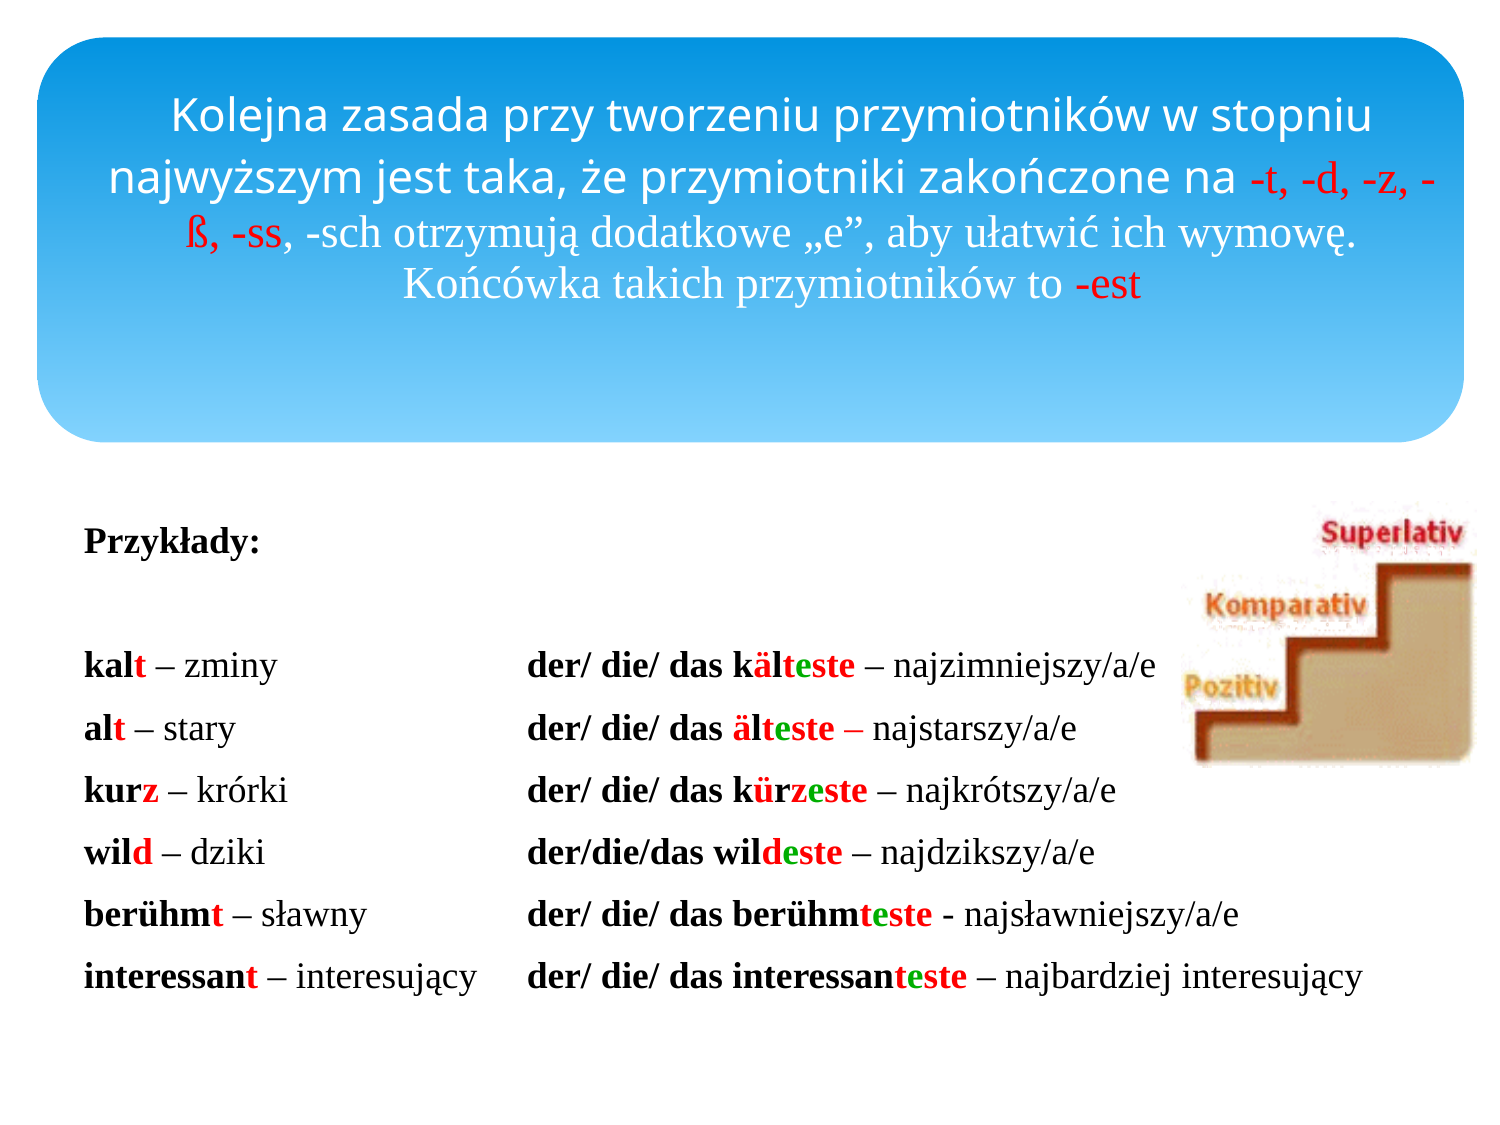

# Kolejna zasada przy tworzeniu przymiotników w stopniu najwyższym jest taka, że przymiotniki zakończone na -t, -d, -z, -ß, -ss, -sch otrzymują dodatkowe „e”, aby ułatwić ich wymowę. Końcówka takich przymiotników to -est
Przykłady:
kalt – zminy				der/ die/ das kälteste – najzimniejszy/a/e
alt – stary 				der/ die/ das älteste – najstarszy/a/e
kurz – krórki				der/ die/ das kürzeste – najkrótszy/a/e
wild – dziki				der/die/das wildeste – najdzikszy/a/e
berühmt – sławny			der/ die/ das berühmteste - najsławniejszy/a/e
interessant – interesujący	der/ die/ das interessanteste – najbardziej interesujący